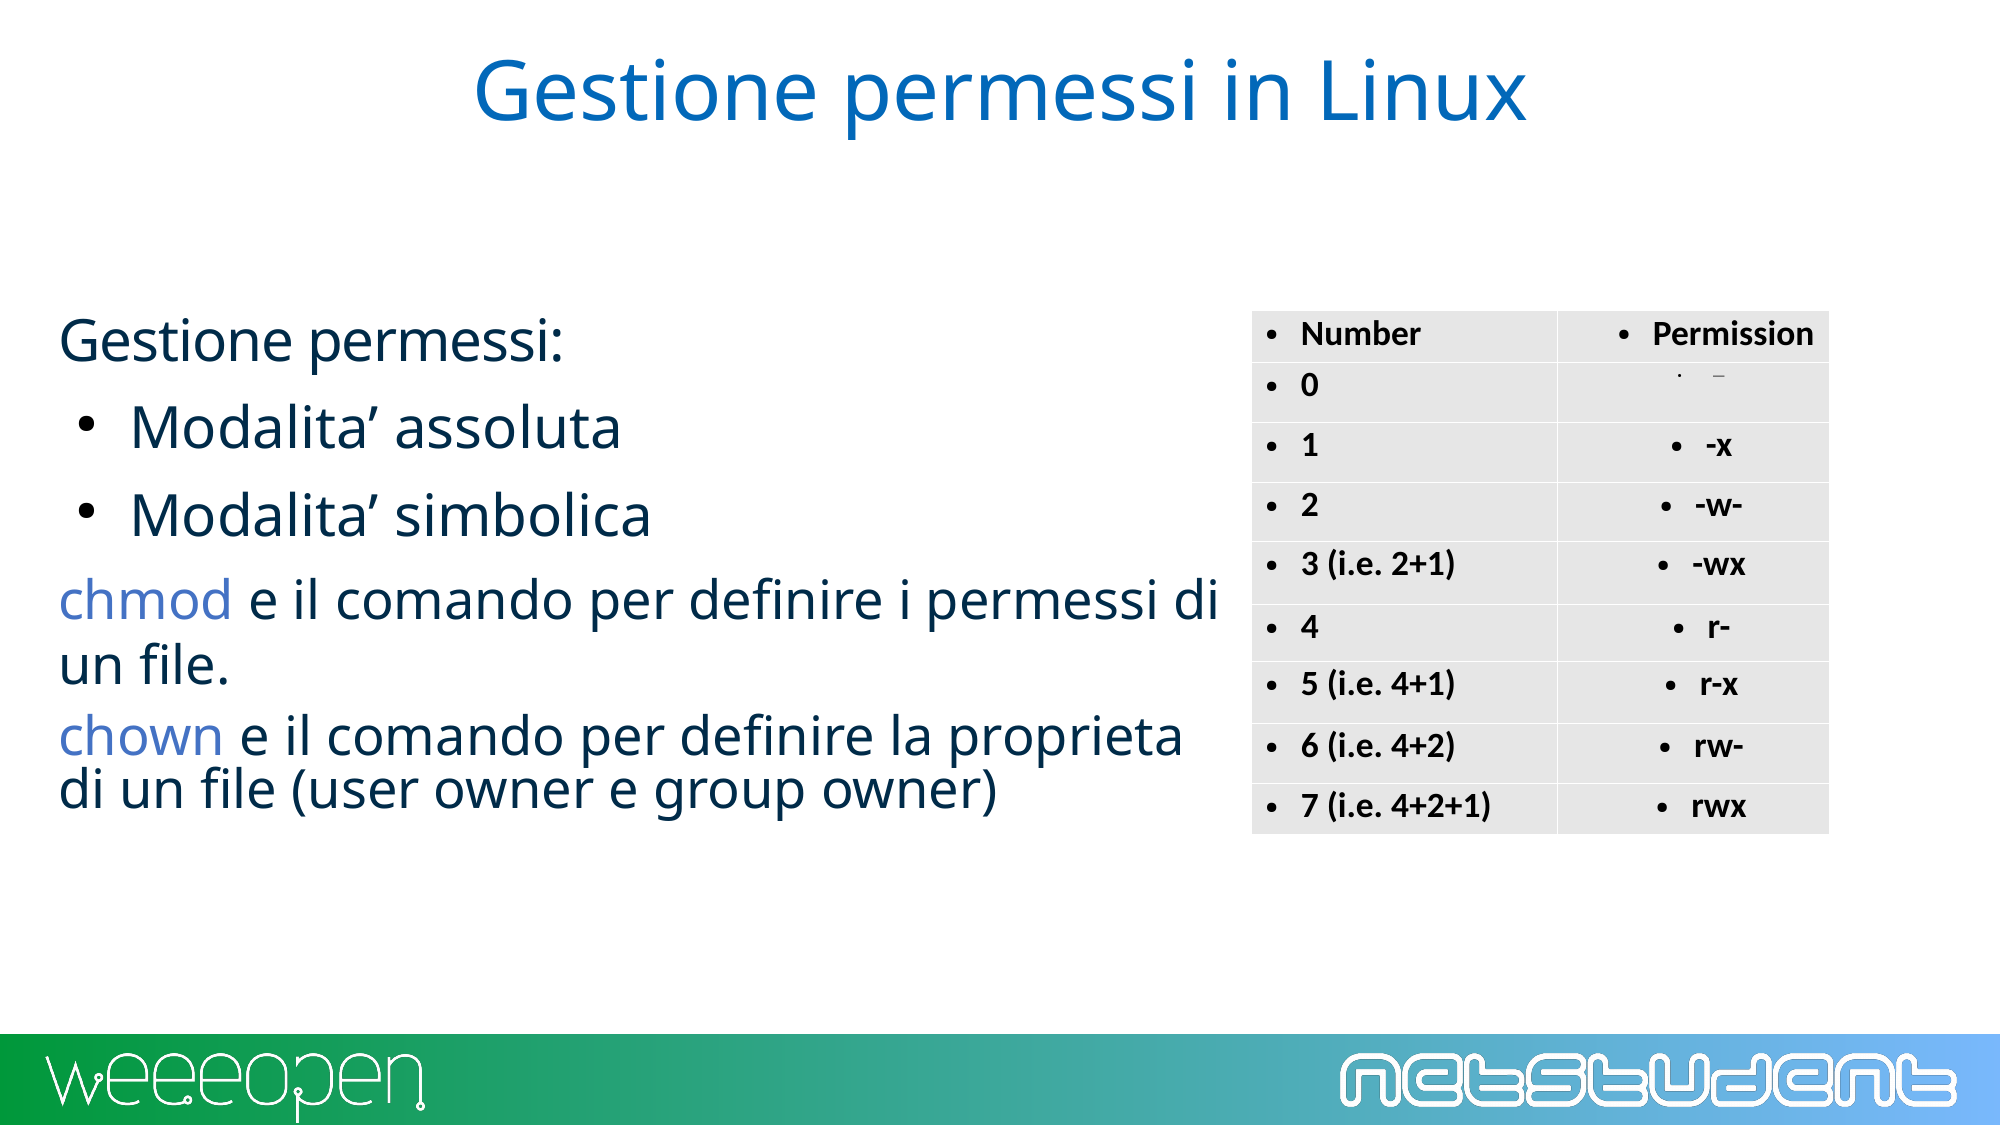

# Gestione permessi in Linux
Gestione permessi:
Modalita’ assoluta
Modalita’ simbolica
chmod e il comando per definire i permessi di un file.
chown e il comando per definire la proprieta di un file (user owner e group owner)
| Number | Permission |
| --- | --- |
| 0 | — |
| 1 | -x |
| 2 | -w- |
| 3 (i.e. 2+1) | -wx |
| 4 | r- |
| 5 (i.e. 4+1) | r-x |
| 6 (i.e. 4+2) | rw- |
| 7 (i.e. 4+2+1) | rwx |